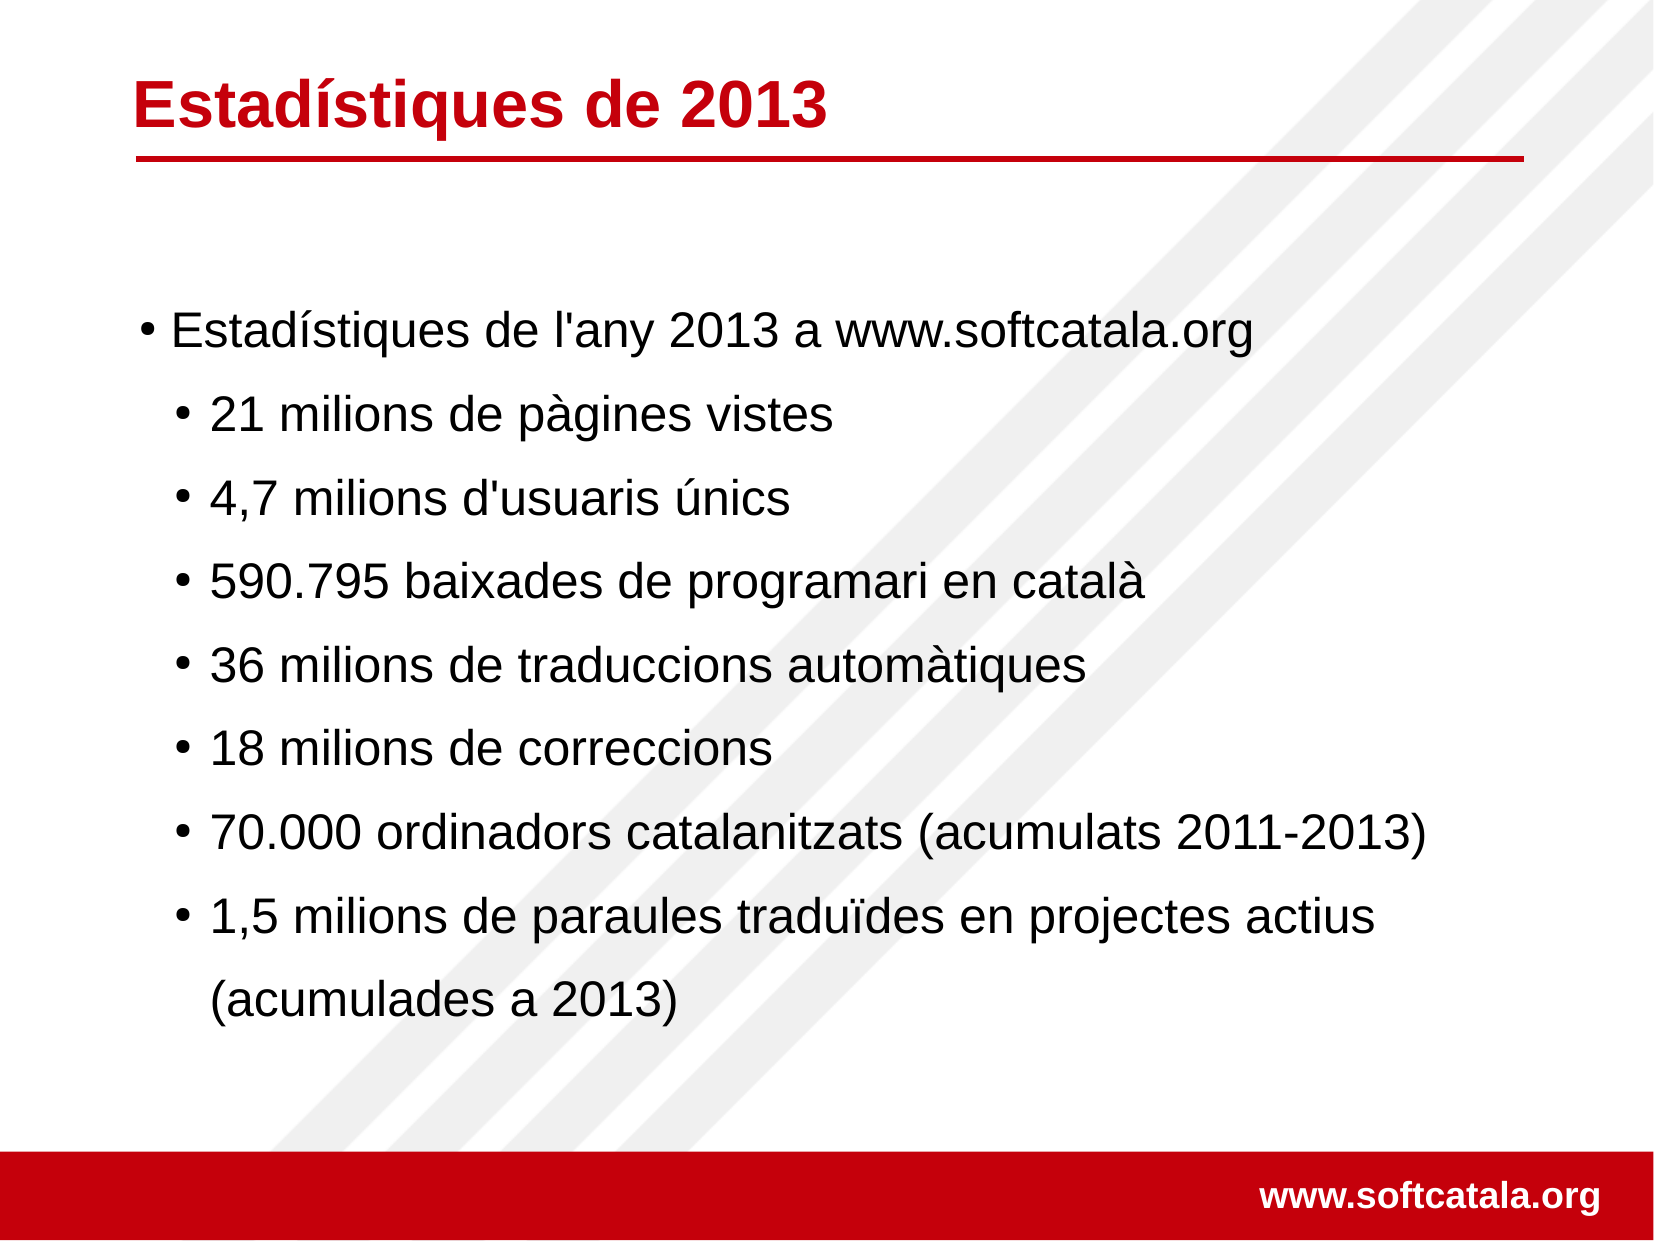

Estadístiques de 2013
 Estadístiques de l'any 2013 a www.softcatala.org
21 milions de pàgines vistes
4,7 milions d'usuaris únics
590.795 baixades de programari en català
36 milions de traduccions automàtiques
18 milions de correccions
70.000 ordinadors catalanitzats (acumulats 2011-2013)
1,5 milions de paraules traduïdes en projectes actius (acumulades a 2013)
 www.softcatala.org